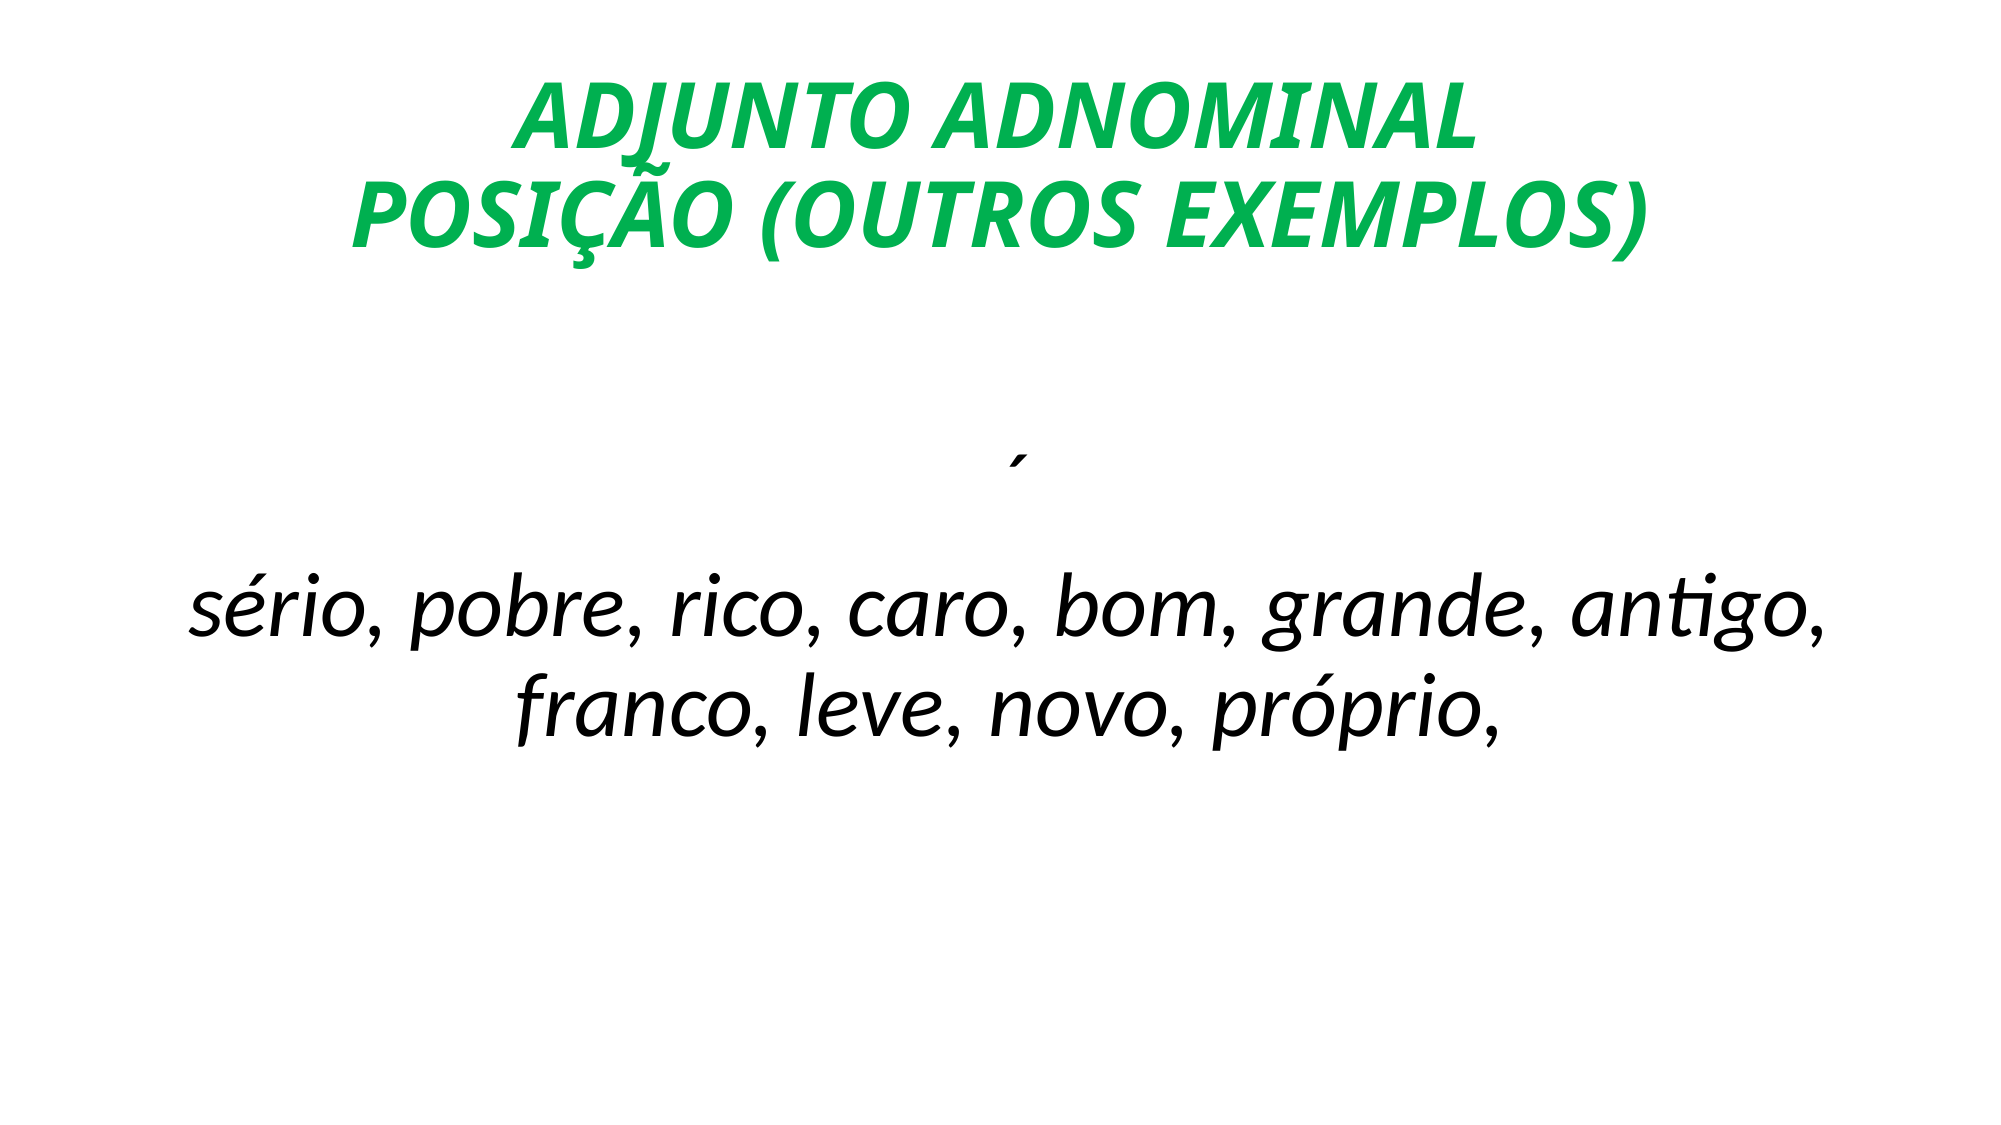

# ADJUNTO ADNOMINAL POSIÇÃO (OUTROS EXEMPLOS)
´
sério, pobre, rico, caro, bom, grande, antigo, franco, leve, novo, próprio,